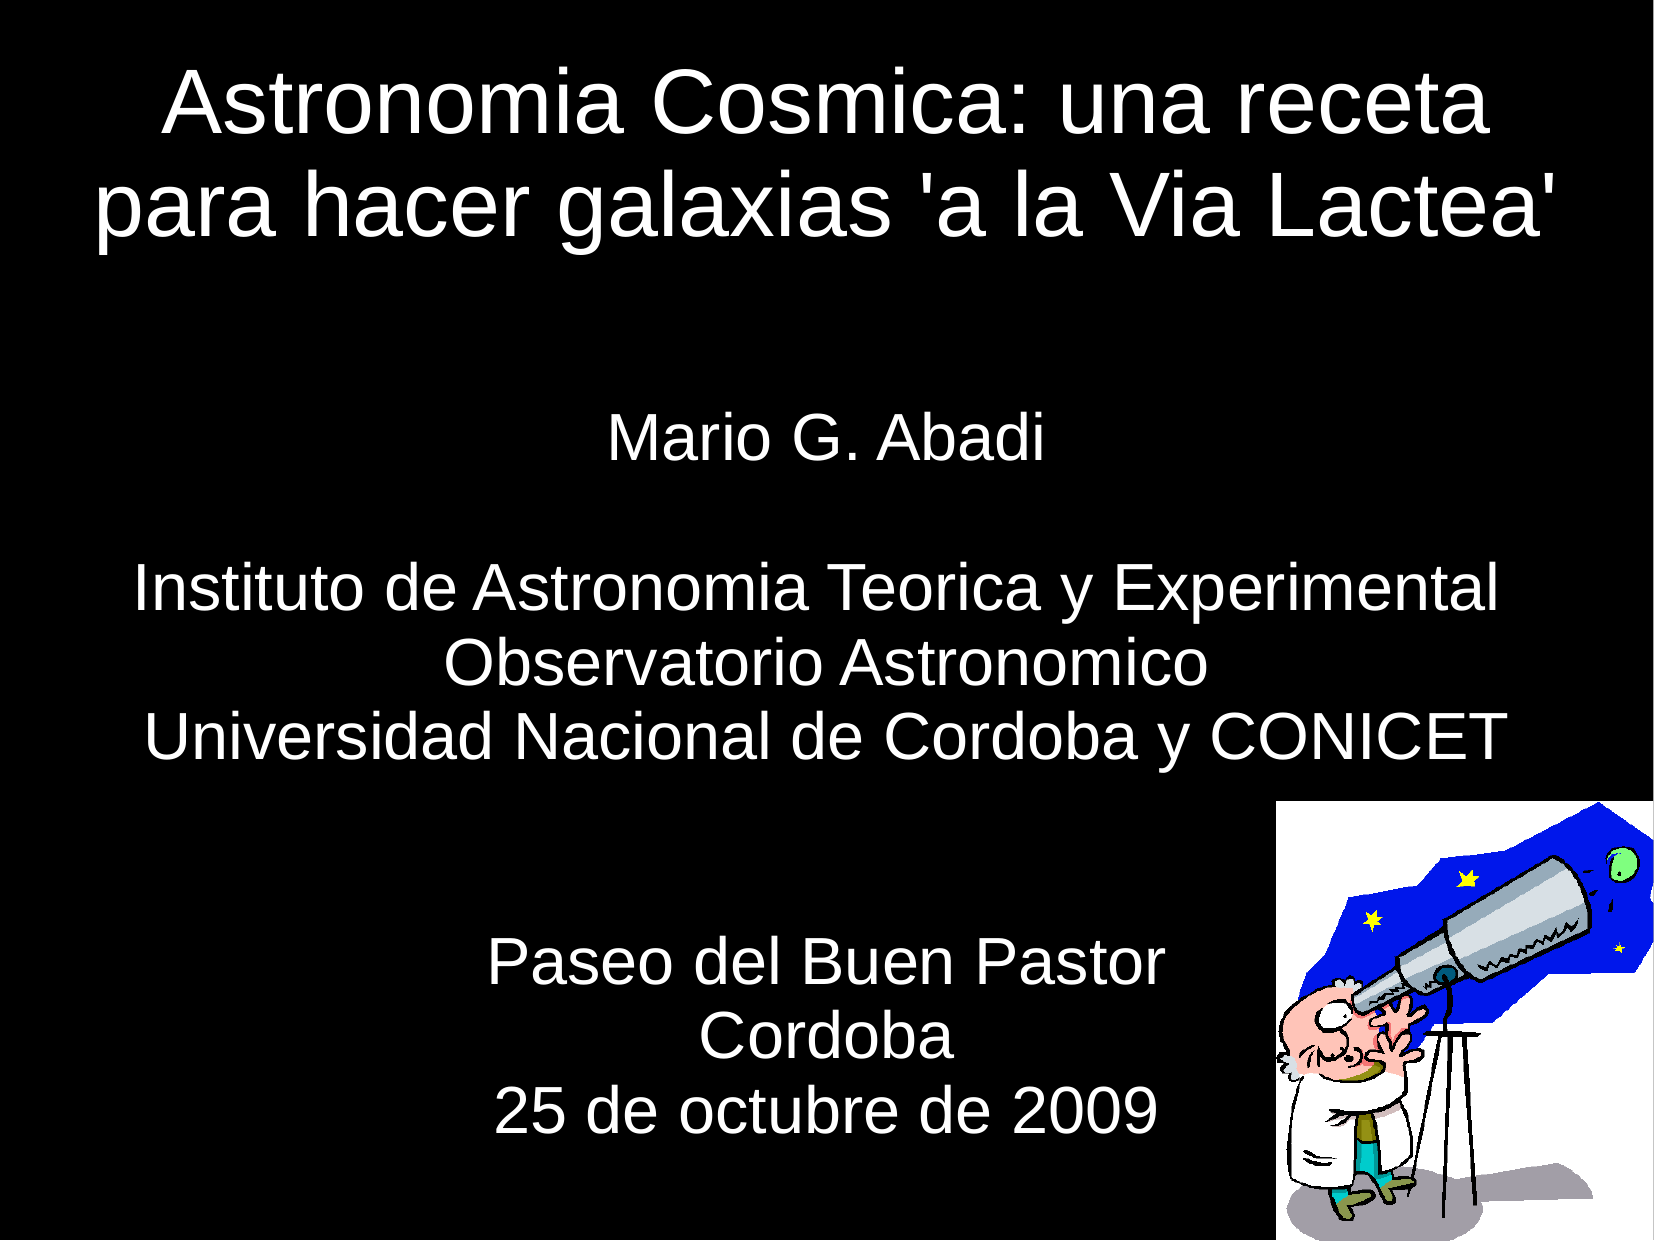

# Astronomia Cosmica: una receta para hacer galaxias 'a la Via Lactea'
Mario G. Abadi
Instituto de Astronomia Teorica y Experimental
Observatorio Astronomico
Universidad Nacional de Cordoba y CONICET
Paseo del Buen Pastor
Cordoba
25 de octubre de 2009